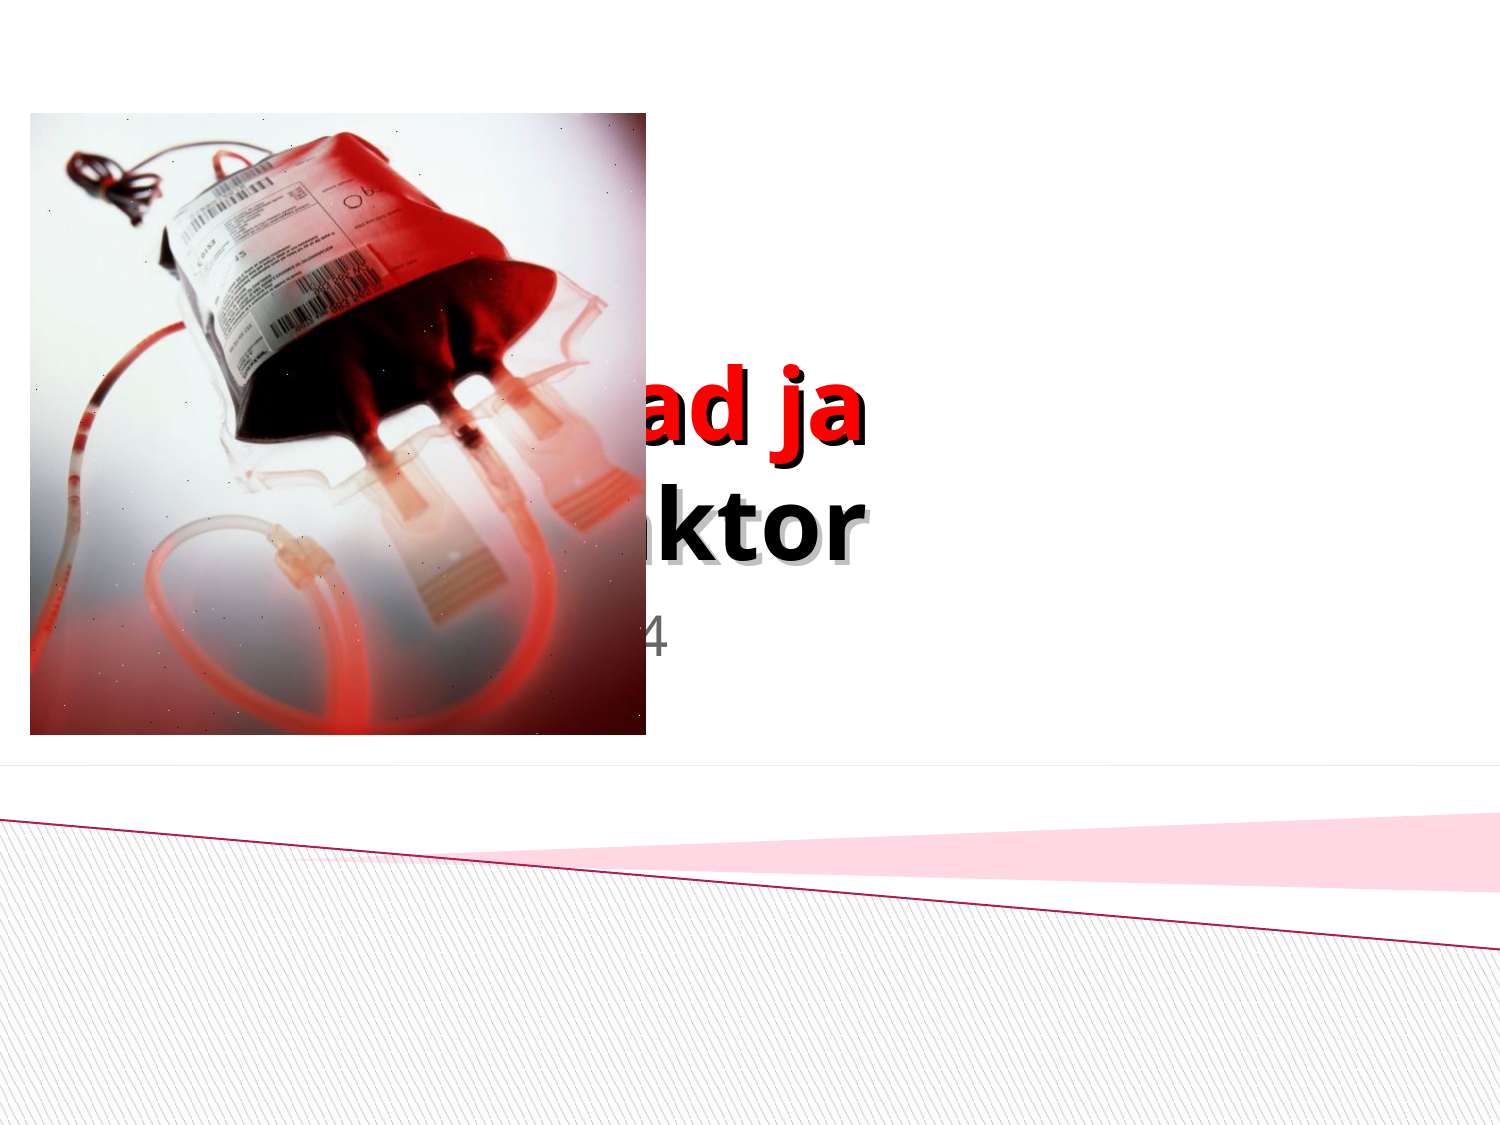

# Vererühmad ja reesusfaktor
MSc H. Arumäe 2014